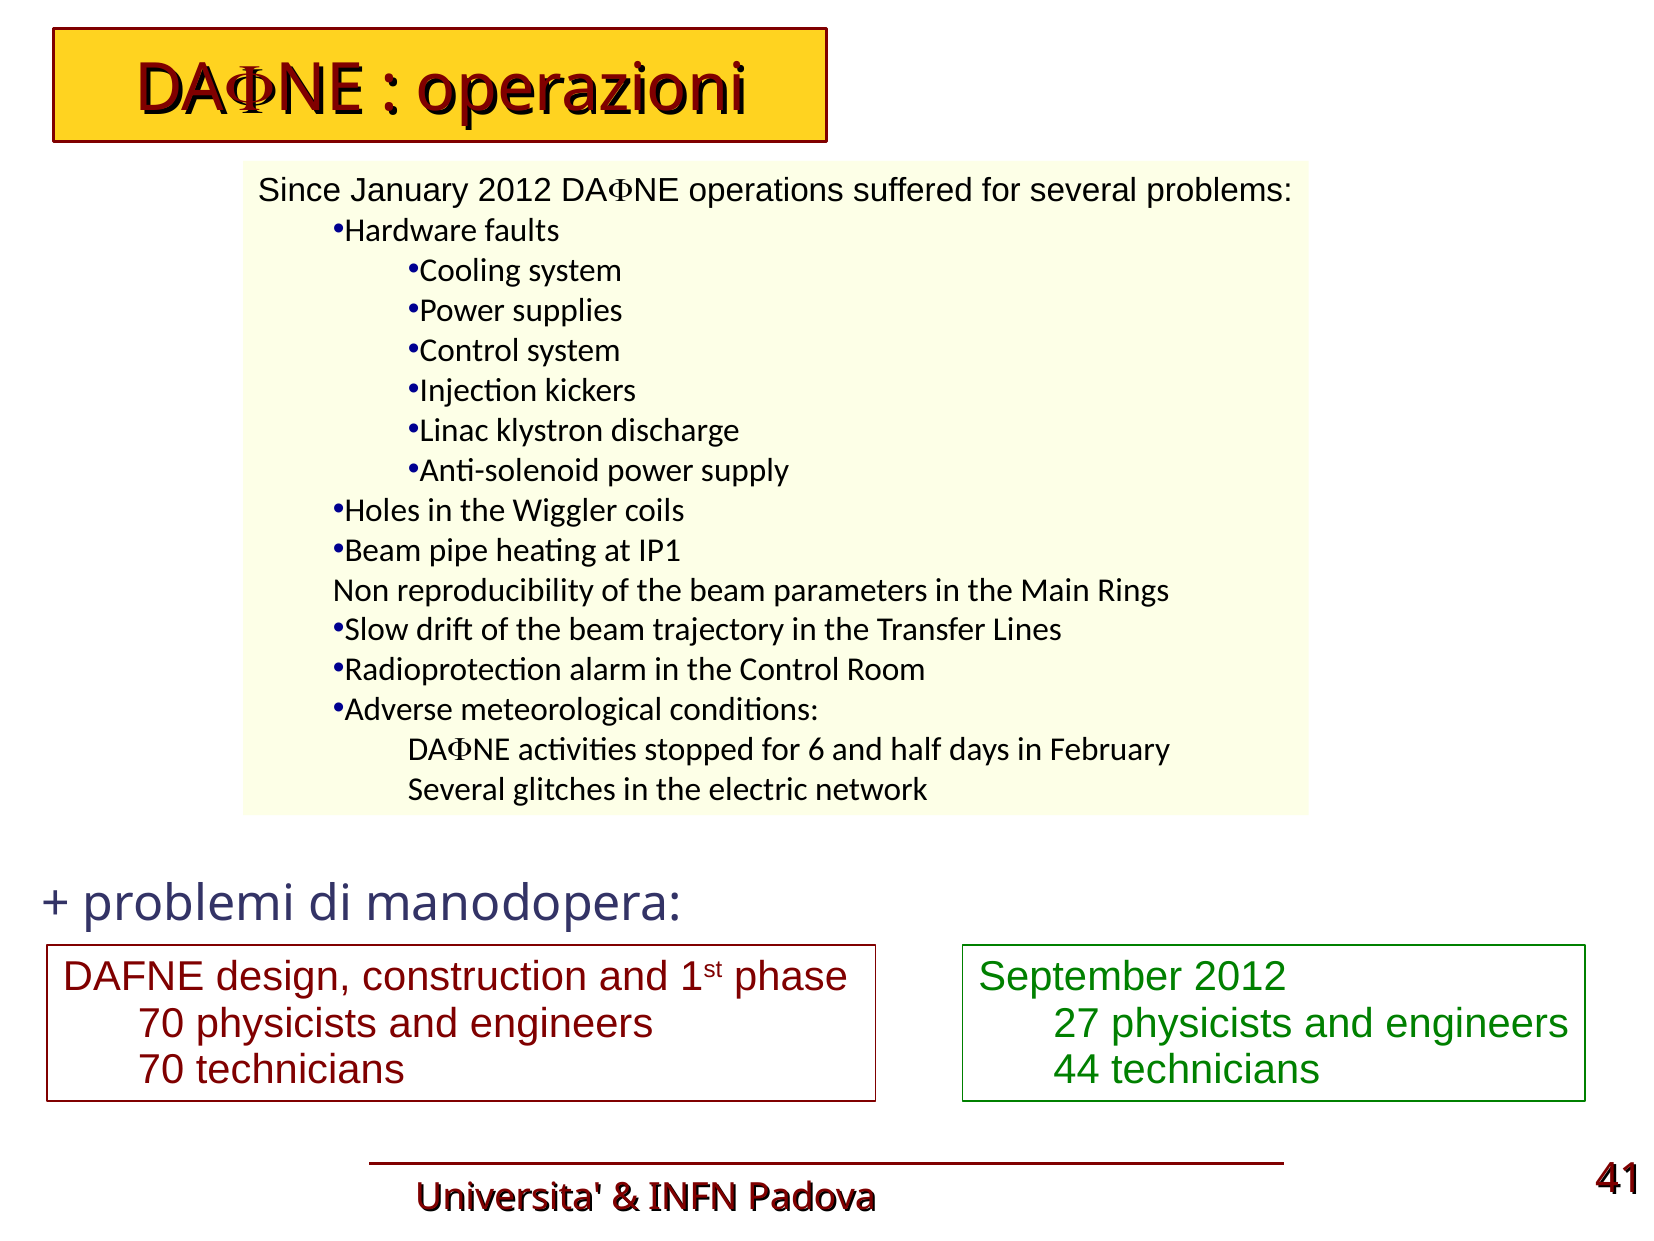

# DAFNE : operazioni
Since January 2012 DANE operations suffered for several problems:
Hardware faults
Cooling system
Power supplies
Control system
Injection kickers
Linac klystron discharge
Anti-solenoid power supply
Holes in the Wiggler coils
Beam pipe heating at IP1
Non reproducibility of the beam parameters in the Main Rings
Slow drift of the beam trajectory in the Transfer Lines
Radioprotection alarm in the Control Room
Adverse meteorological conditions:
DANE activities stopped for 6 and half days in February
Several glitches in the electric network
+ problemi di manodopera:
DAFNE design, construction and 1st phase
	70 physicists and engineers
	70 technicians
September 2012
	27 physicists and engineers
	44 technicians